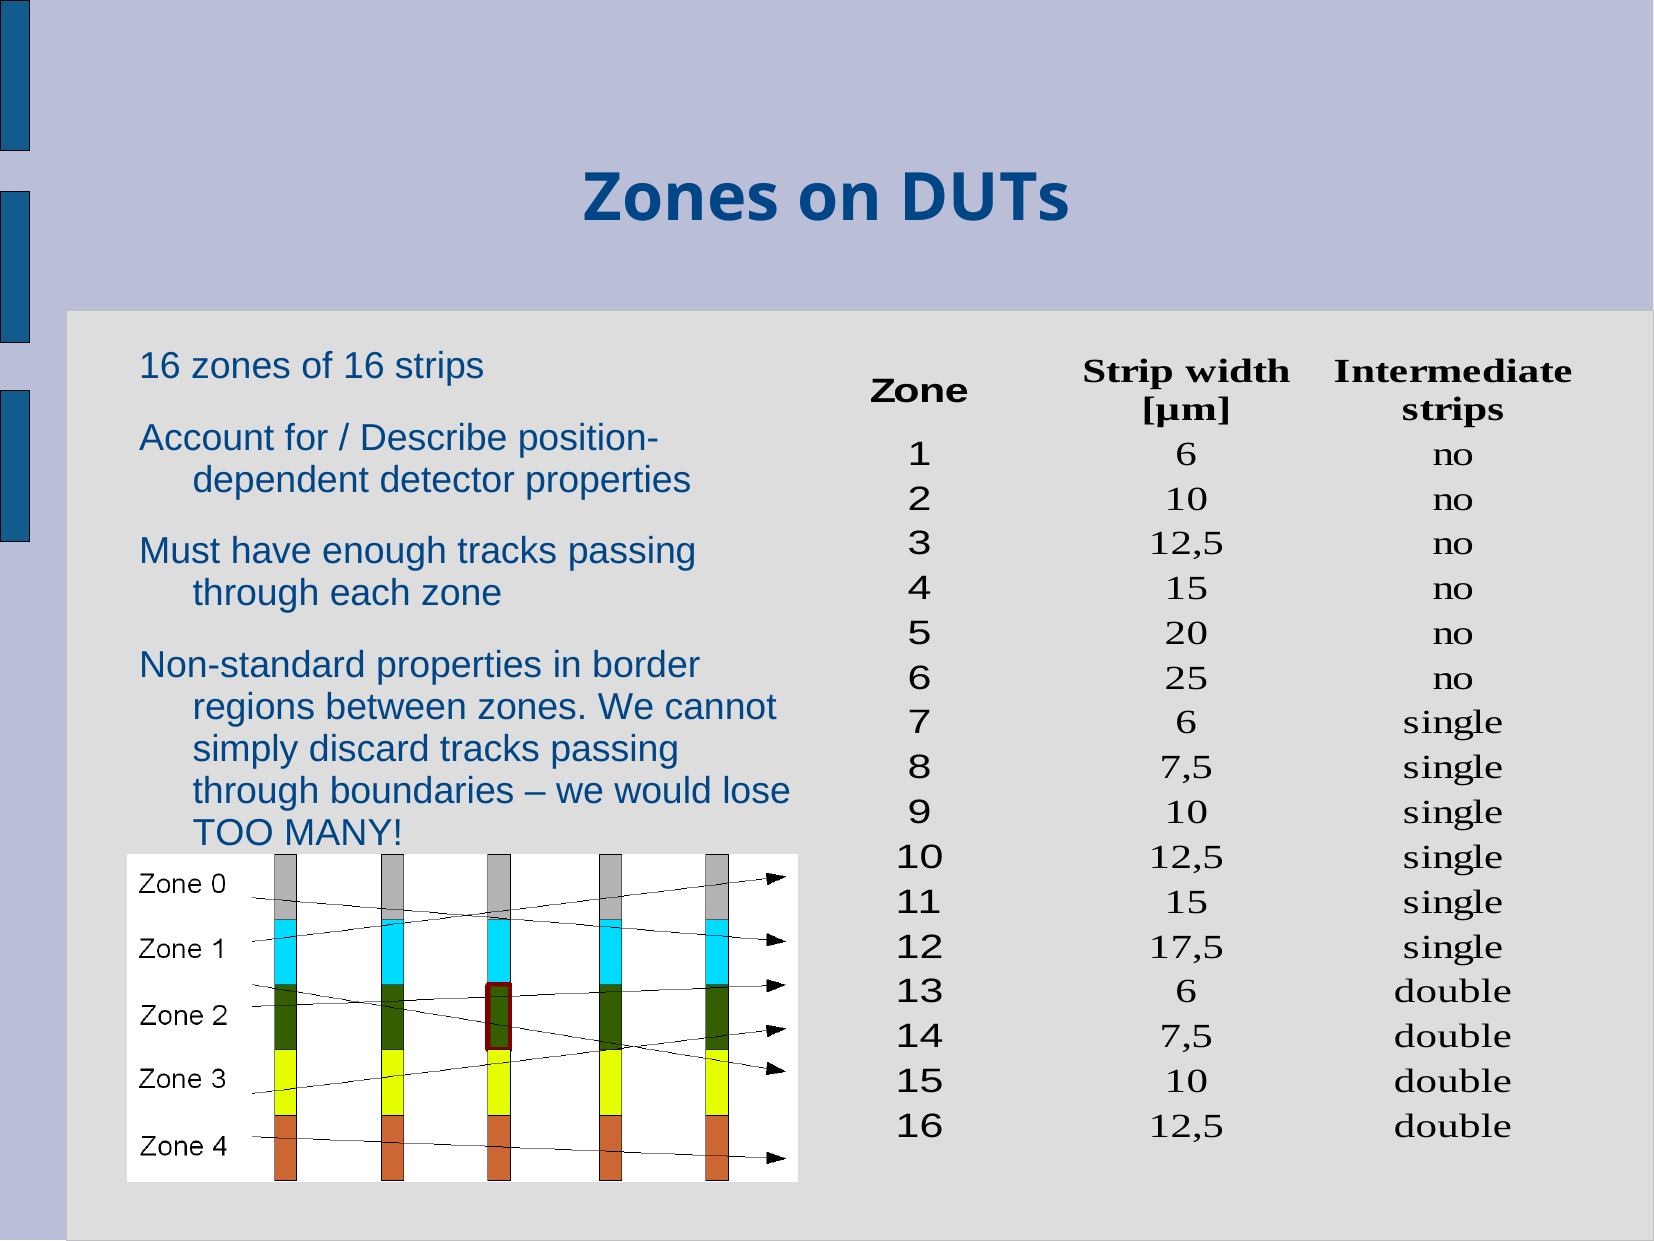

# Zones on DUTs
16 zones of 16 strips
Account for / Describe position-dependent detector properties
Must have enough tracks passing through each zone
Non-standard properties in border regions between zones. We cannot simply discard tracks passing through boundaries – we would lose TOO MANY!